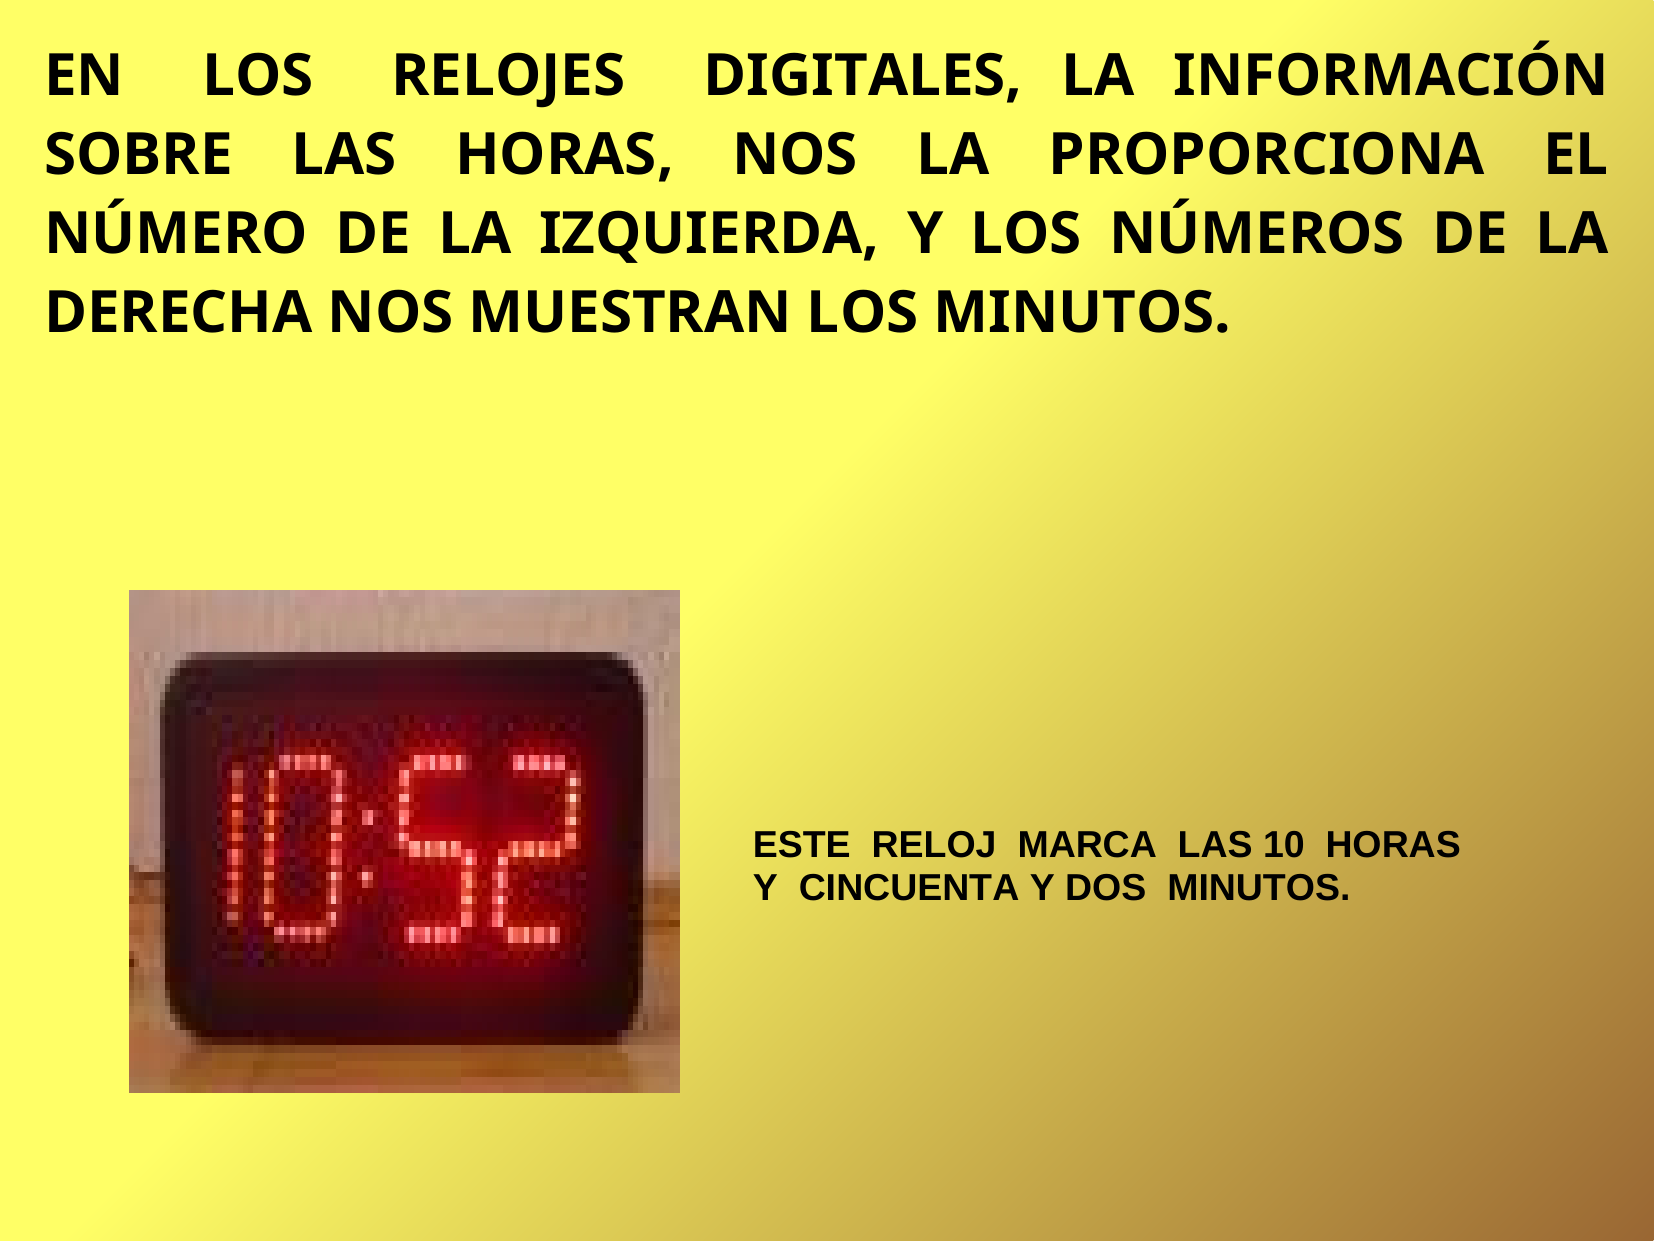

EN LOS RELOJES DIGITALES, LA INFORMACIÓN SOBRE LAS HORAS, NOS LA PROPORCIONA EL NÚMERO DE LA IZQUIERDA, Y LOS NÚMEROS DE LA DERECHA NOS MUESTRAN LOS MINUTOS.
ESTE RELOJ MARCA LAS 10 HORAS Y CINCUENTA Y DOS MINUTOS.